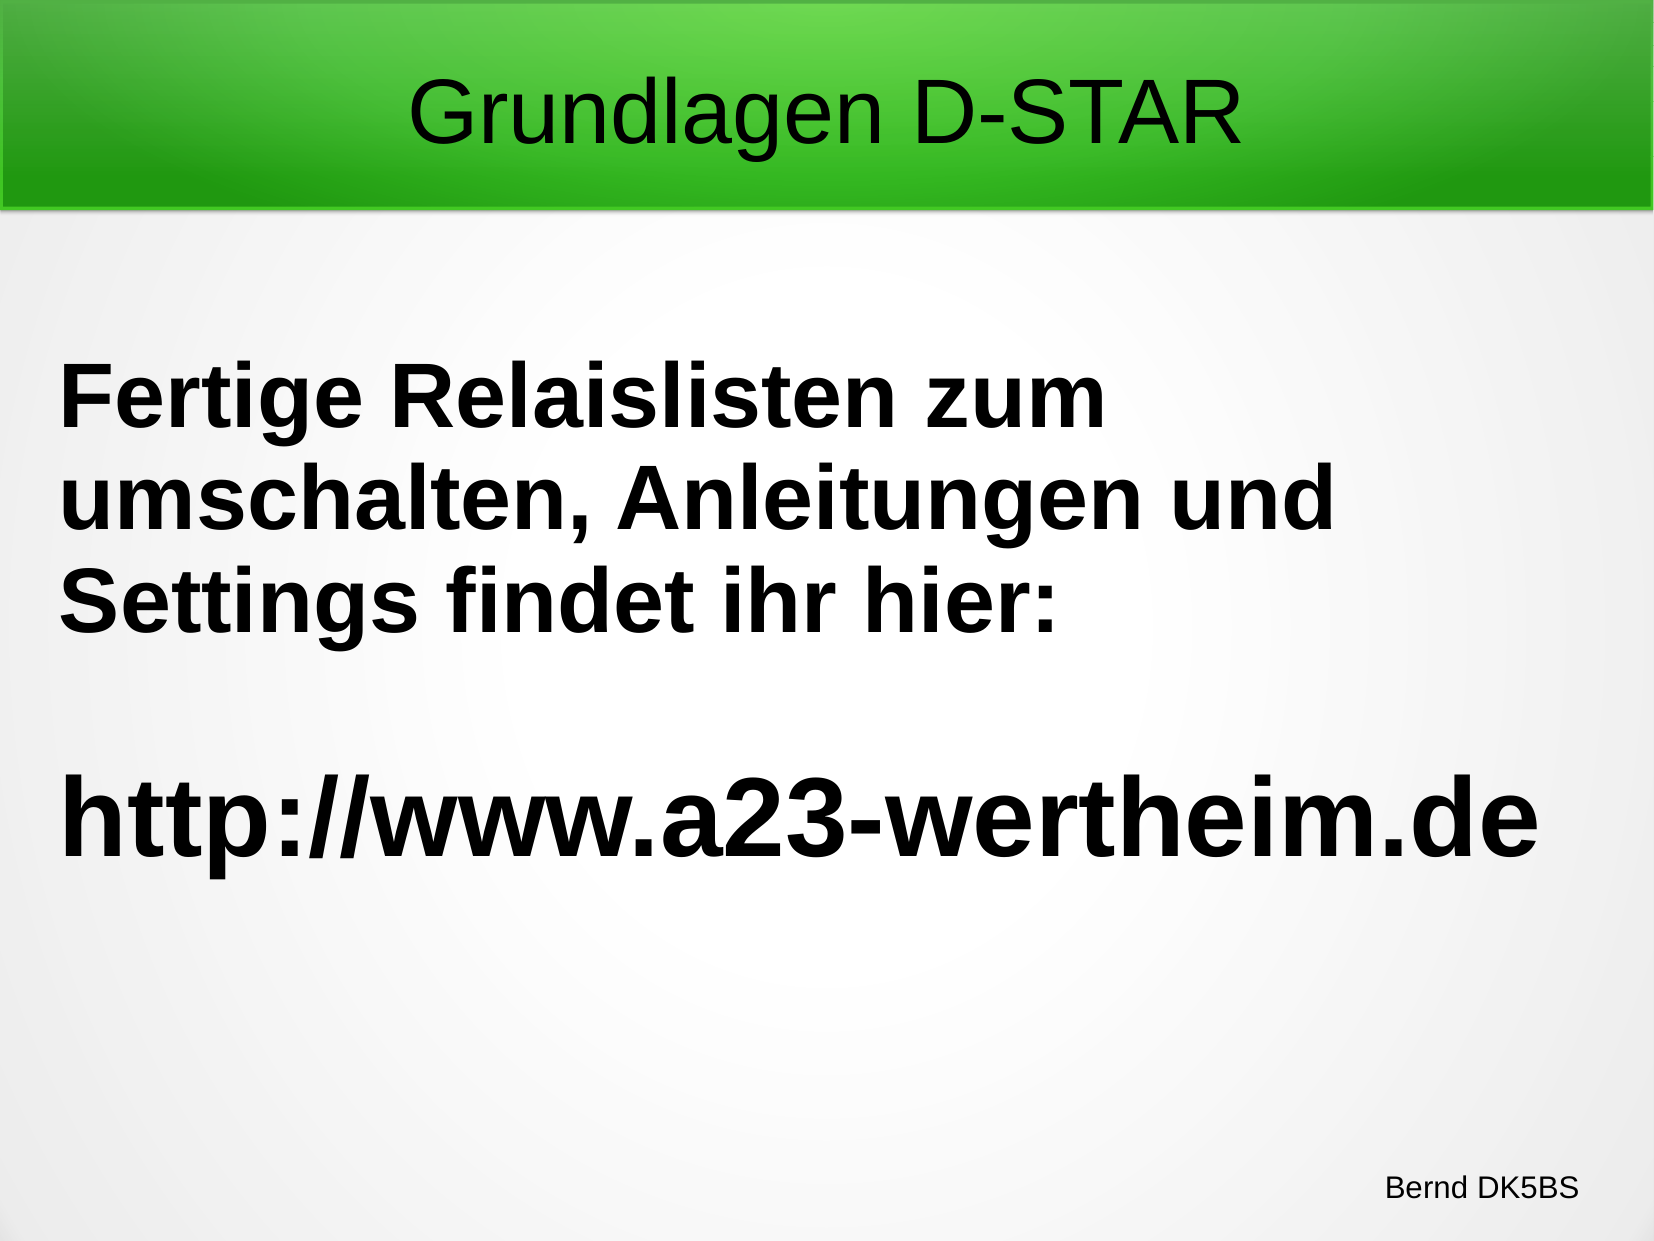

# Grundlagen D-STAR
Fertige Relaislisten zum umschalten, Anleitungen und Settings findet ihr hier:
http://www.a23-wertheim.de
Bernd DK5BS